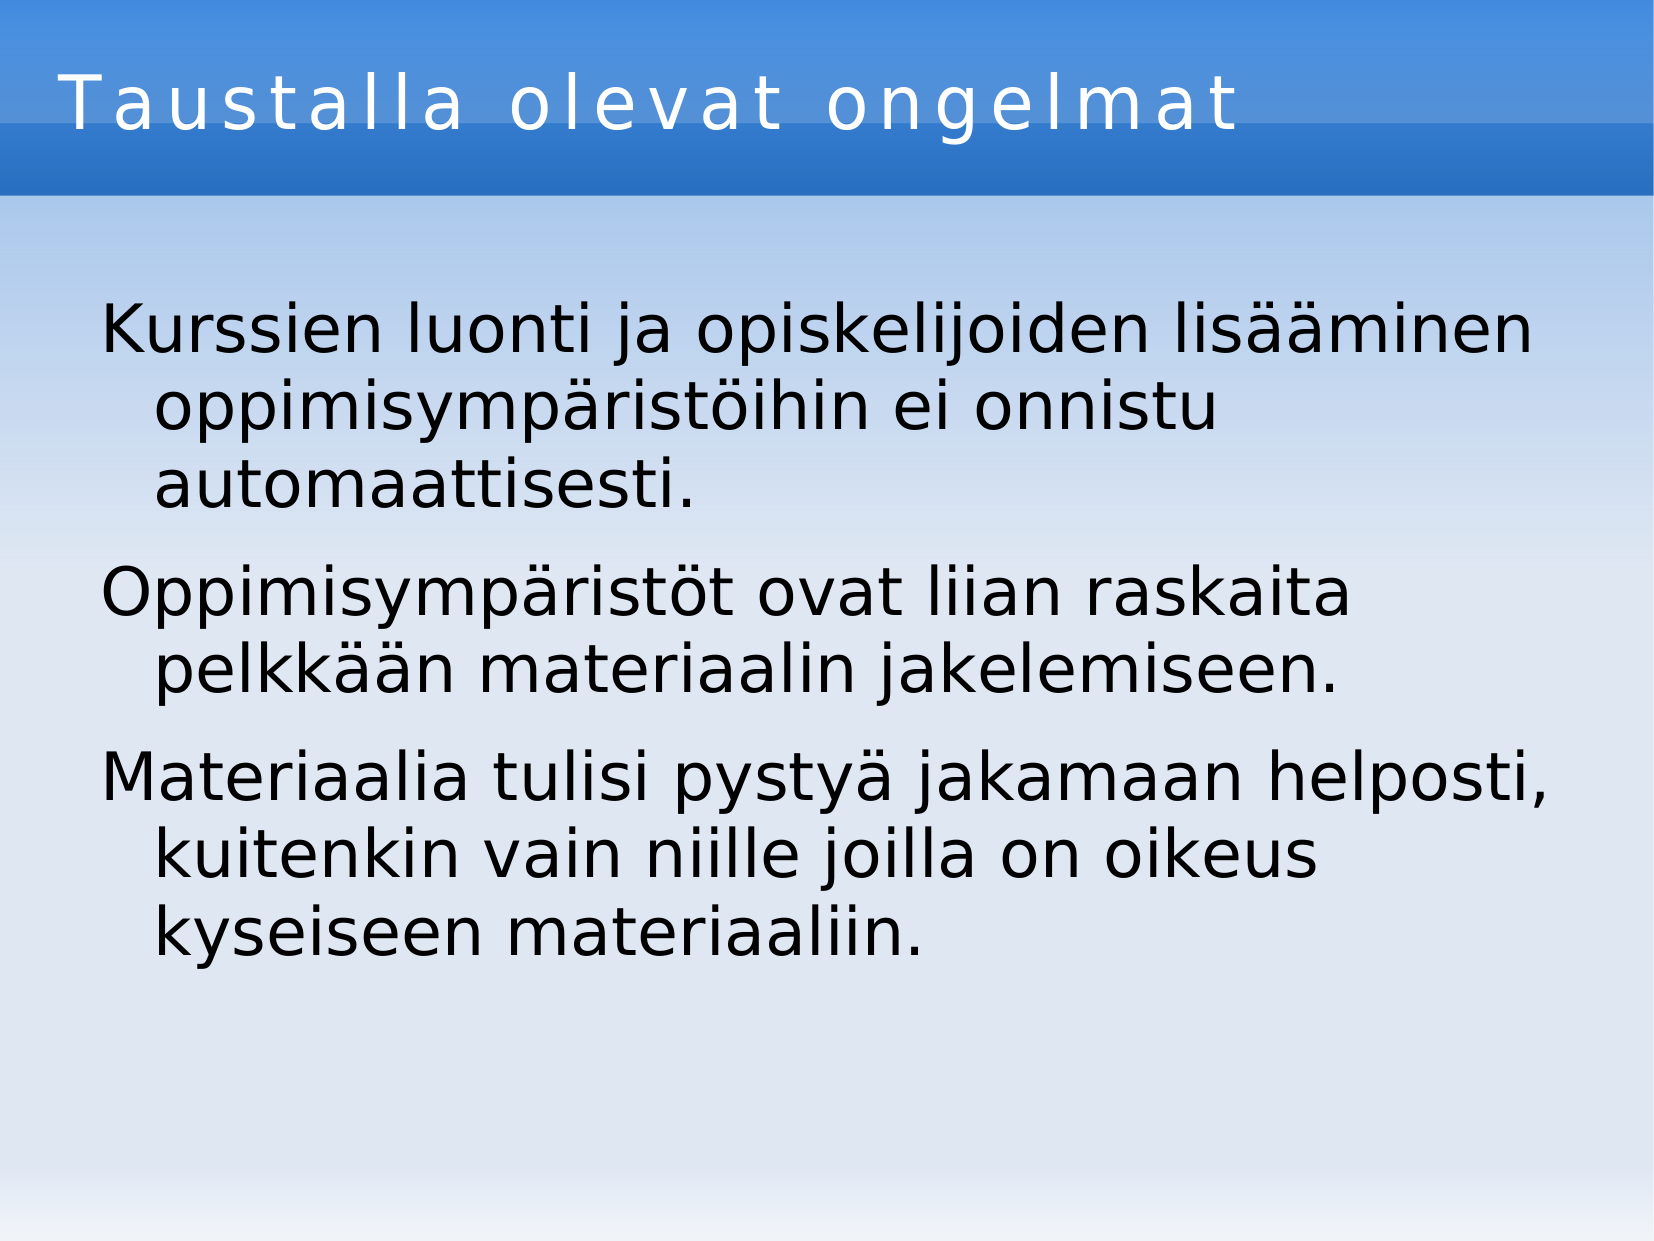

# Taustalla olevat ongelmat
Kurssien luonti ja opiskelijoiden lisääminen oppimisympäristöihin ei onnistu automaattisesti.
Oppimisympäristöt ovat liian raskaita pelkkään materiaalin jakelemiseen.
Materiaalia tulisi pystyä jakamaan helposti, kuitenkin vain niille joilla on oikeus kyseiseen materiaaliin.